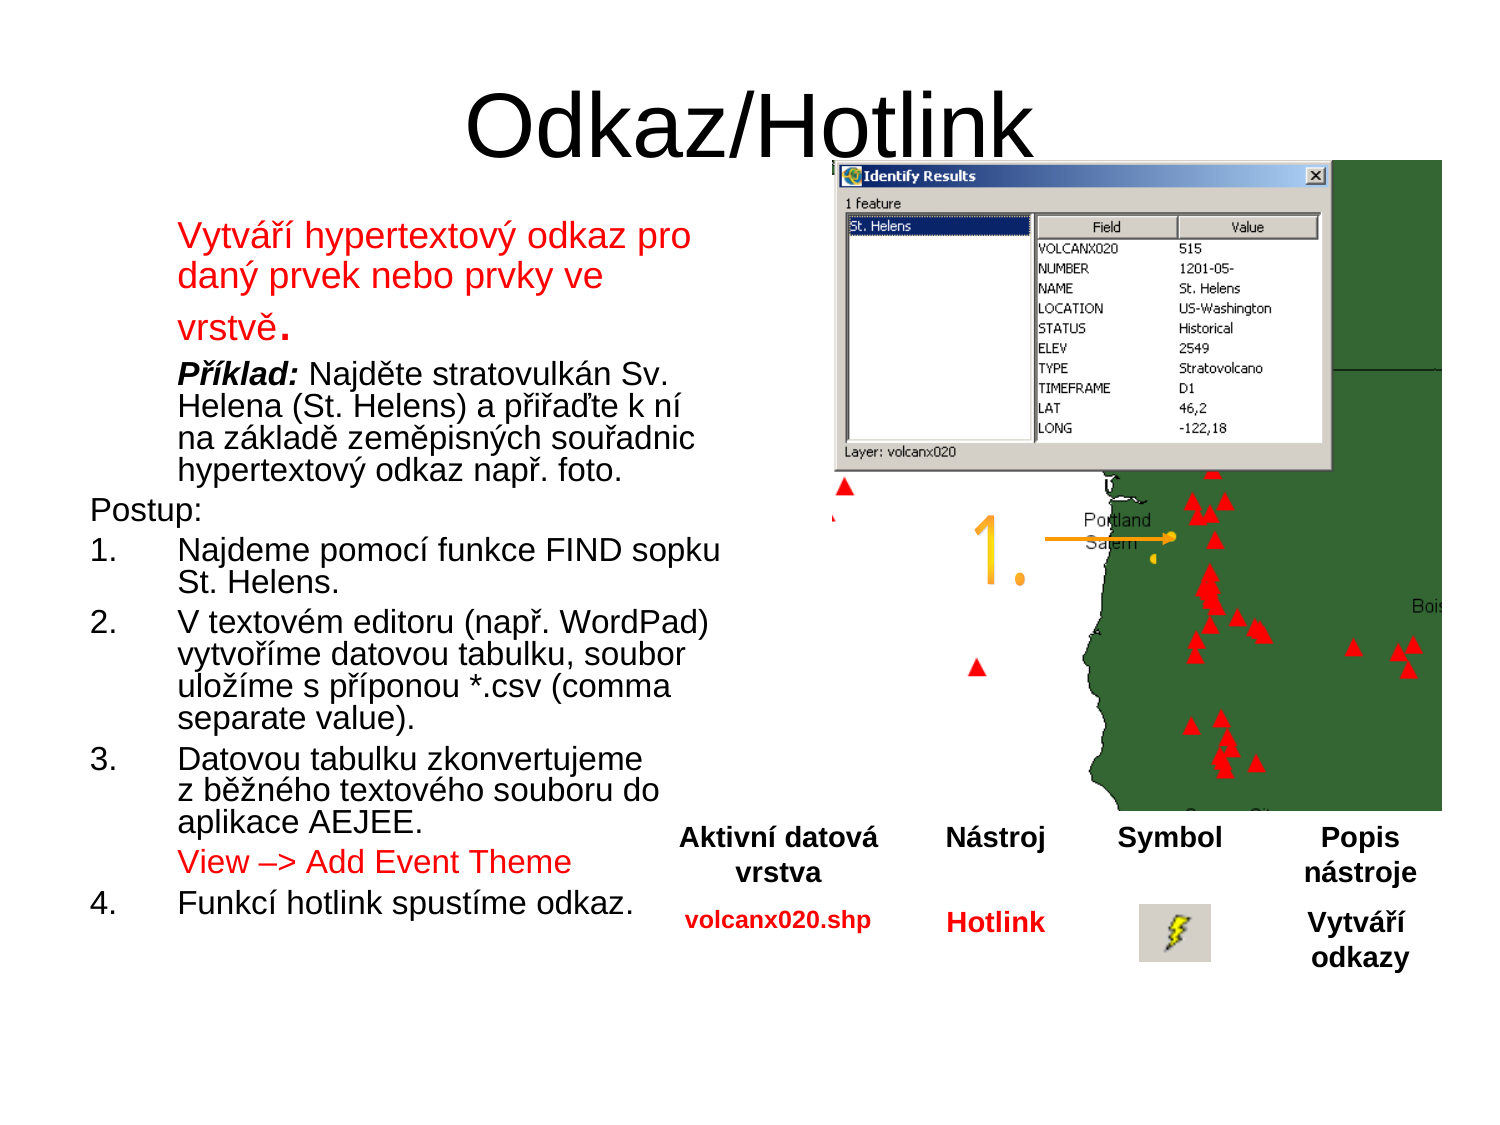

# Odkaz/Hotlink
	Vytváří hypertextový odkaz pro daný prvek nebo prvky ve vrstvě.
	Příklad: Najděte stratovulkán Sv. Helena (St. Helens) a přiřaďte k ní na základě zeměpisných souřadnic hypertextový odkaz např. foto.
Postup:
Najdeme pomocí funkce FIND sopku St. Helens.
V textovém editoru (např. WordPad) vytvoříme datovou tabulku, soubor uložíme s příponou *.csv (comma separate value).
Datovou tabulku zkonvertujeme
z běžného textového souboru do aplikace AEJEE.
	View –> Add Event Theme
4.	Funkcí hotlink spustíme odkaz.
1.
| Aktivní datová vrstva | Nástroj | Symbol | Popis nástroje |
| --- | --- | --- | --- |
| volcanx020.shp | Hotlink | | Vytváří odkazy |